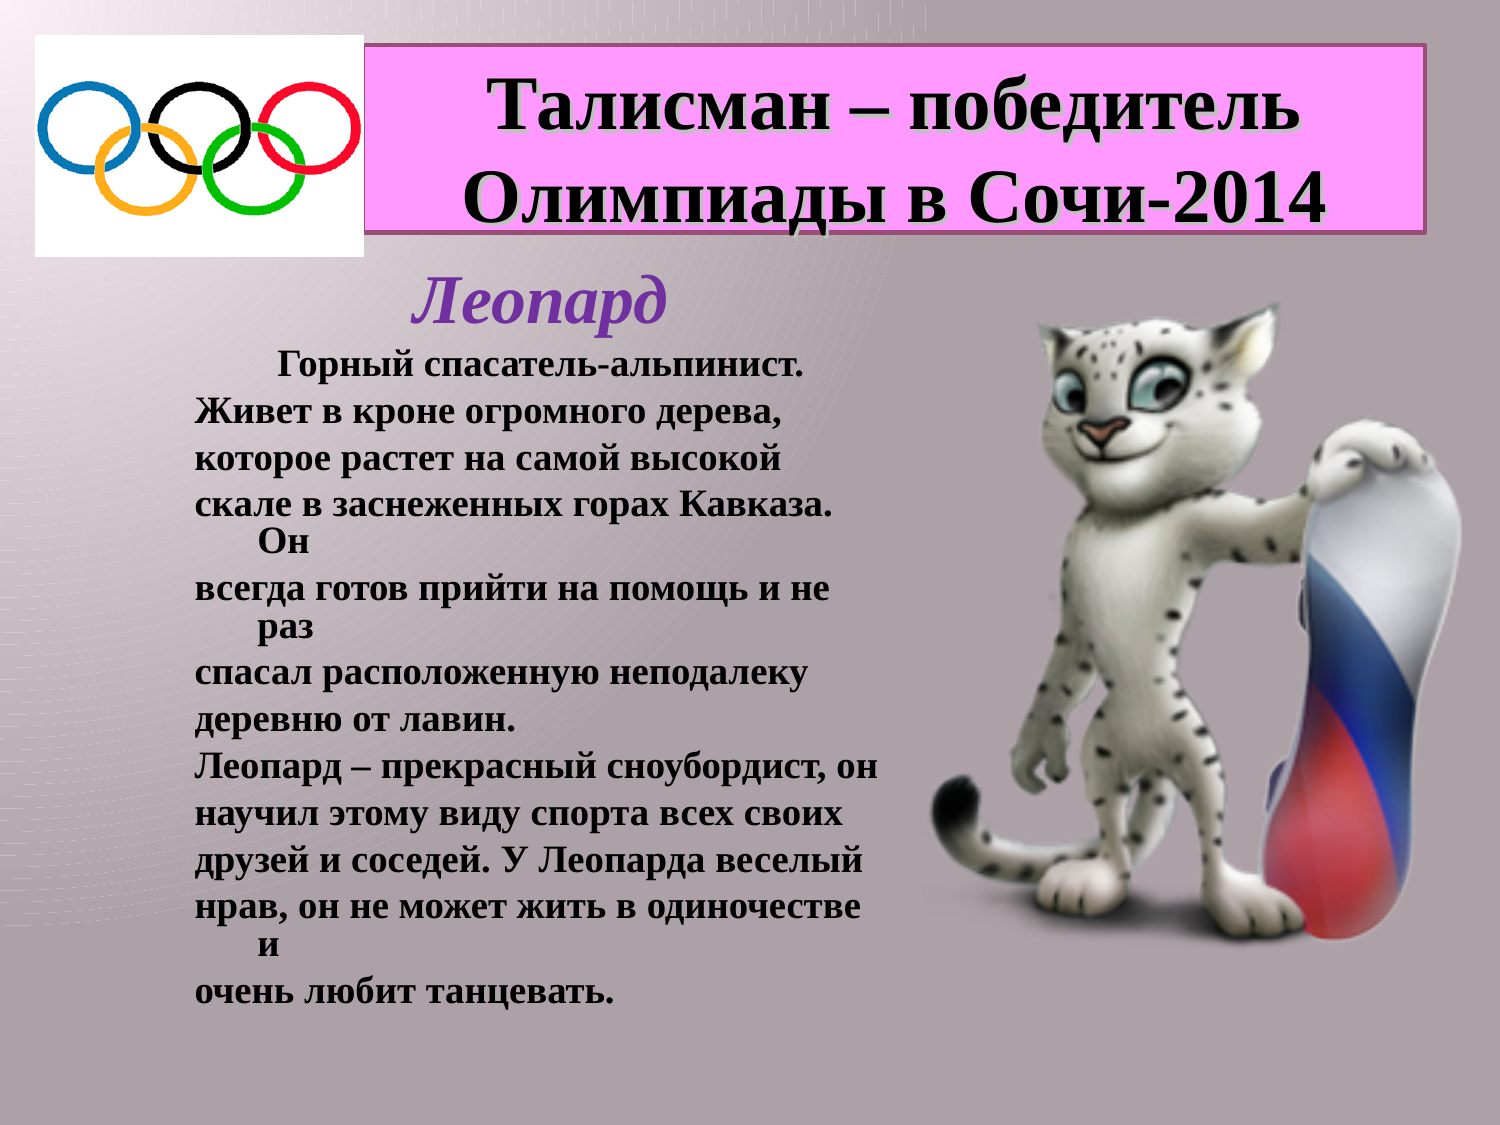

# Талисман – победитель Олимпиады в Сочи-2014
Леопард
Горный спасатель-альпинист.
Живет в кроне огромного дерева,
которое растет на самой высокой
скале в заснеженных горах Кавказа. Он
всегда готов прийти на помощь и не раз
спасал расположенную неподалеку
деревню от лавин.
Леопард – прекрасный сноубордист, он
научил этому виду спорта всех своих
друзей и соседей. У Леопарда веселый
нрав, он не может жить в одиночестве и
очень любит танцевать.